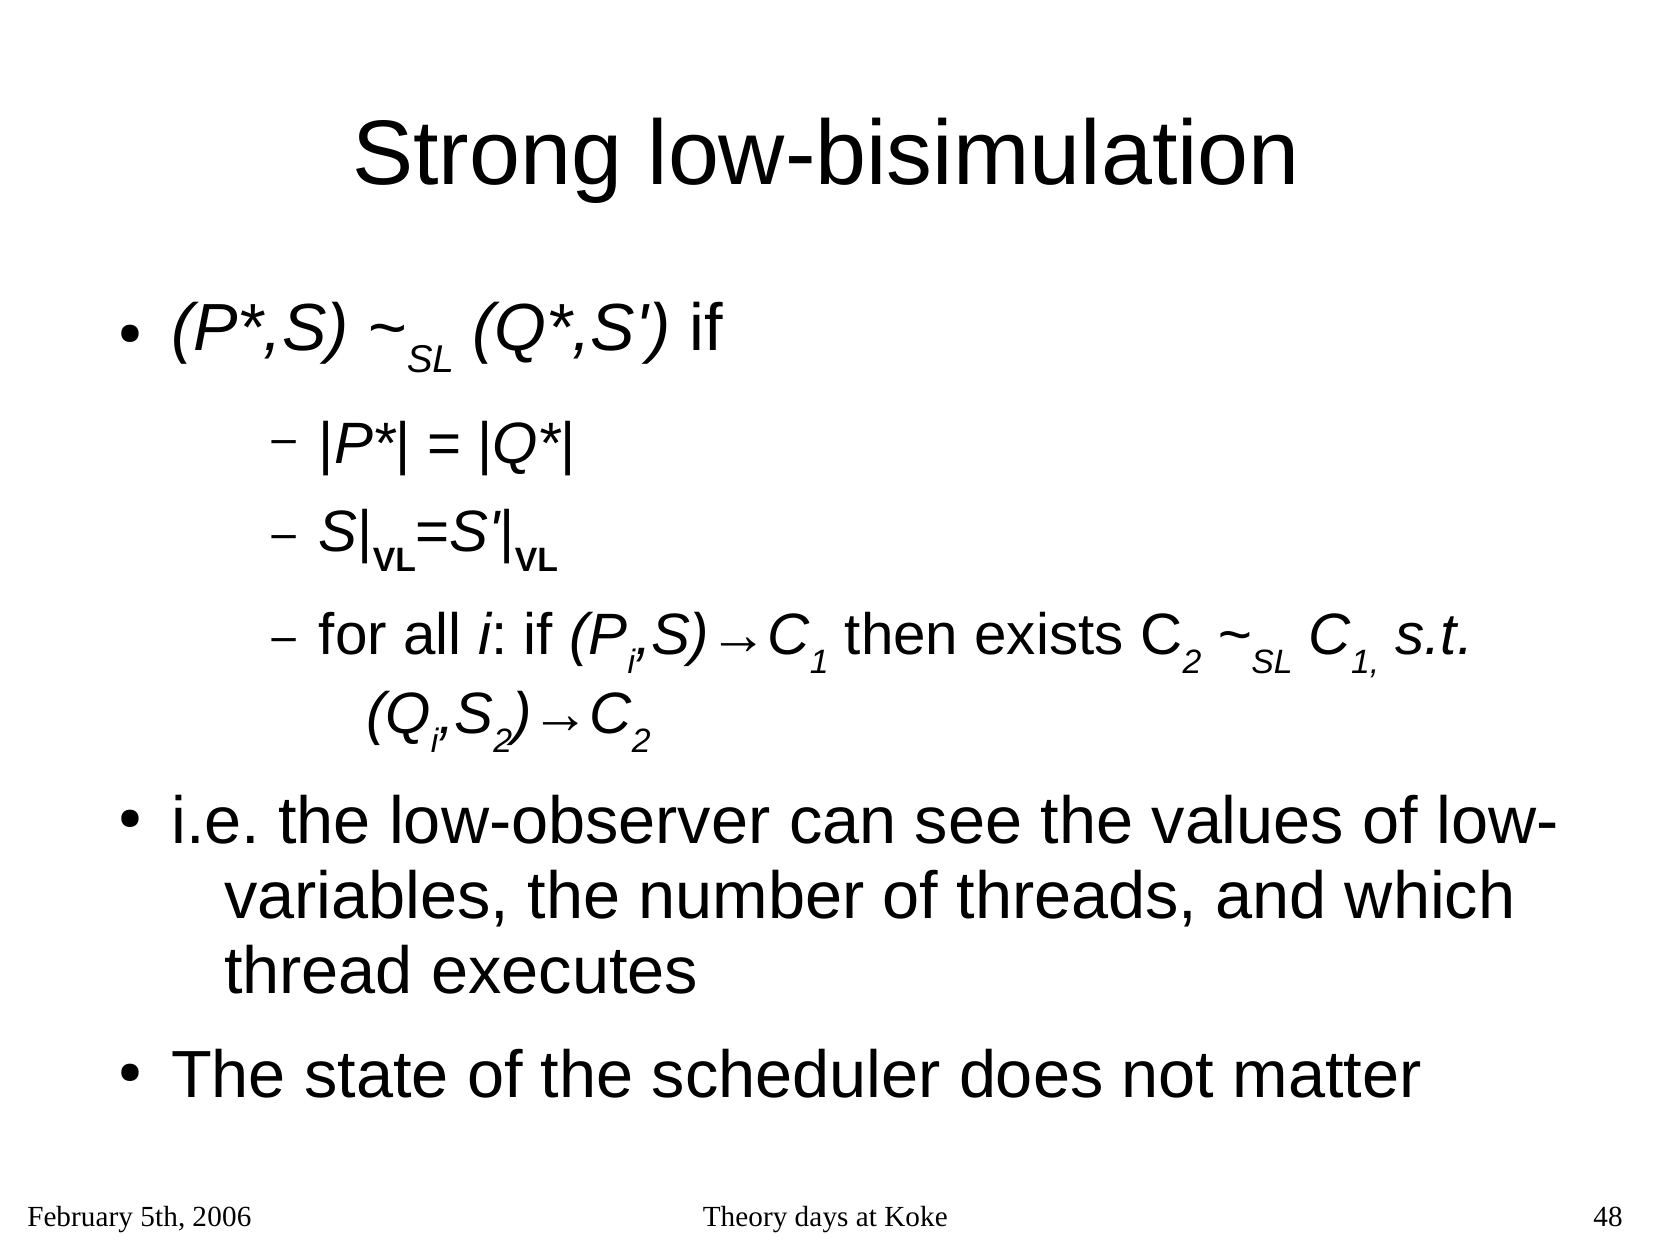

# Strong low-bisimulation
(P*,S) ~SL (Q*,S') if
|P*| = |Q*|
S|VL=S'|VL
for all i: if (Pi,S)→C1 then exists C2 ~SL C1, s.t. (Qi,S2)→C2
i.e. the low-observer can see the values of low-variables, the number of threads, and which thread executes
The state of the scheduler does not matter
February 5th, 2006
Theory days at Koke
48